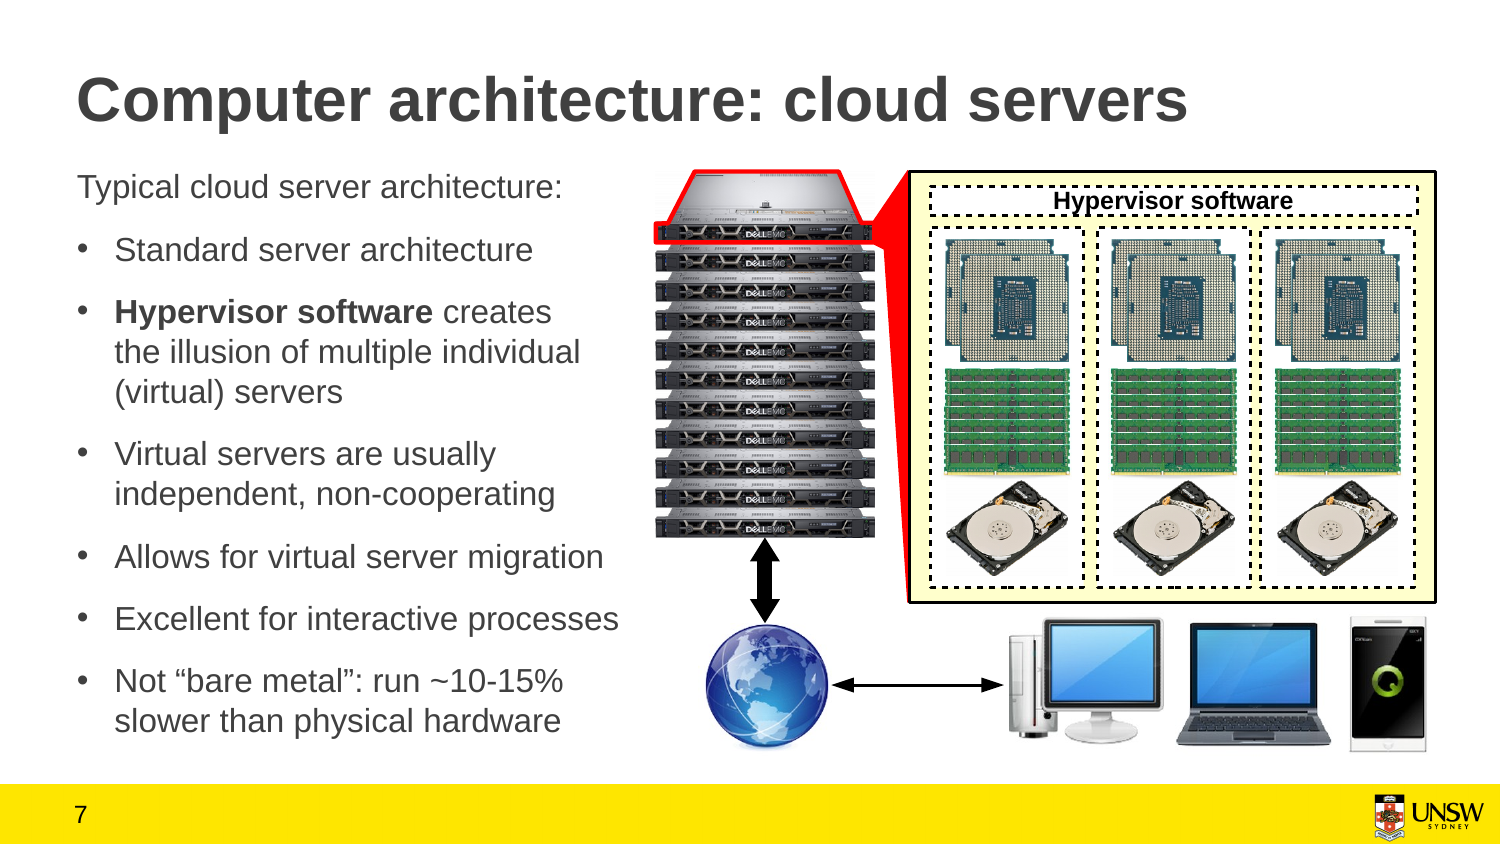

# Computer architecture: cloud servers
Typical cloud server architecture:
Standard server architecture
Hypervisor software creates
the illusion of multiple individual
(virtual) servers
Virtual servers are usually
independent, non-cooperating
Allows for virtual server migration
Excellent for interactive processes
Not “bare metal”: run ~10-15%
slower than physical hardware
Hypervisor software